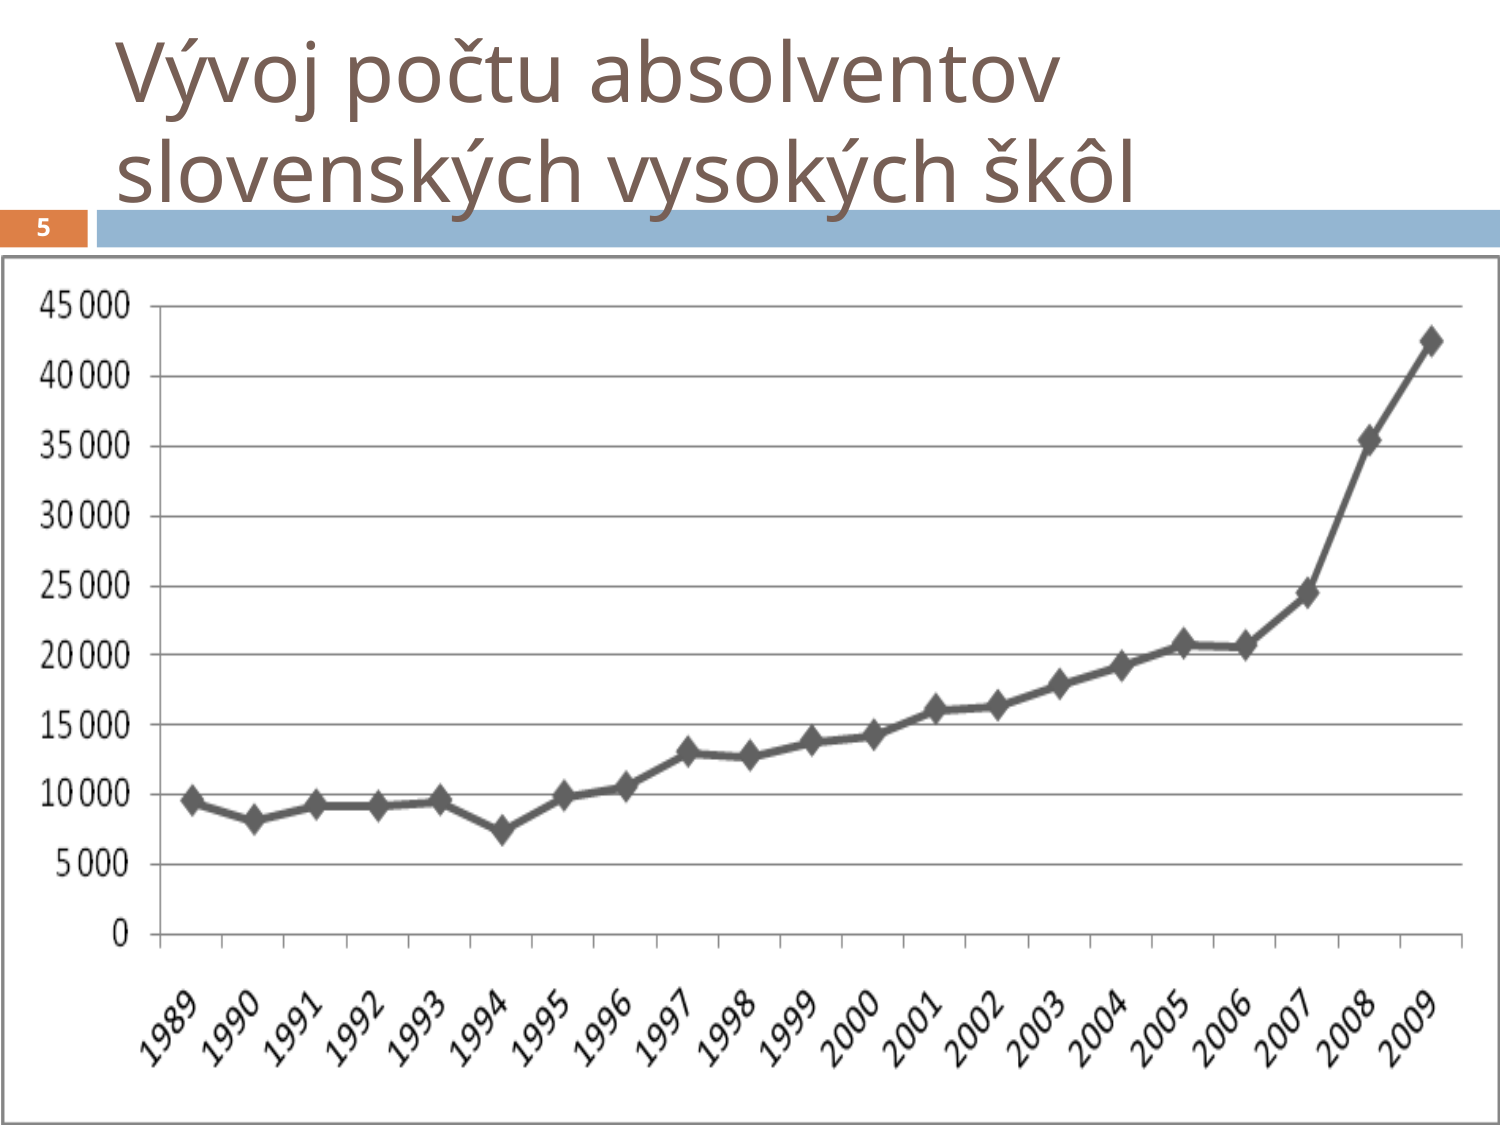

# Vývoj počtu absolventov slovenských vysokých škôl